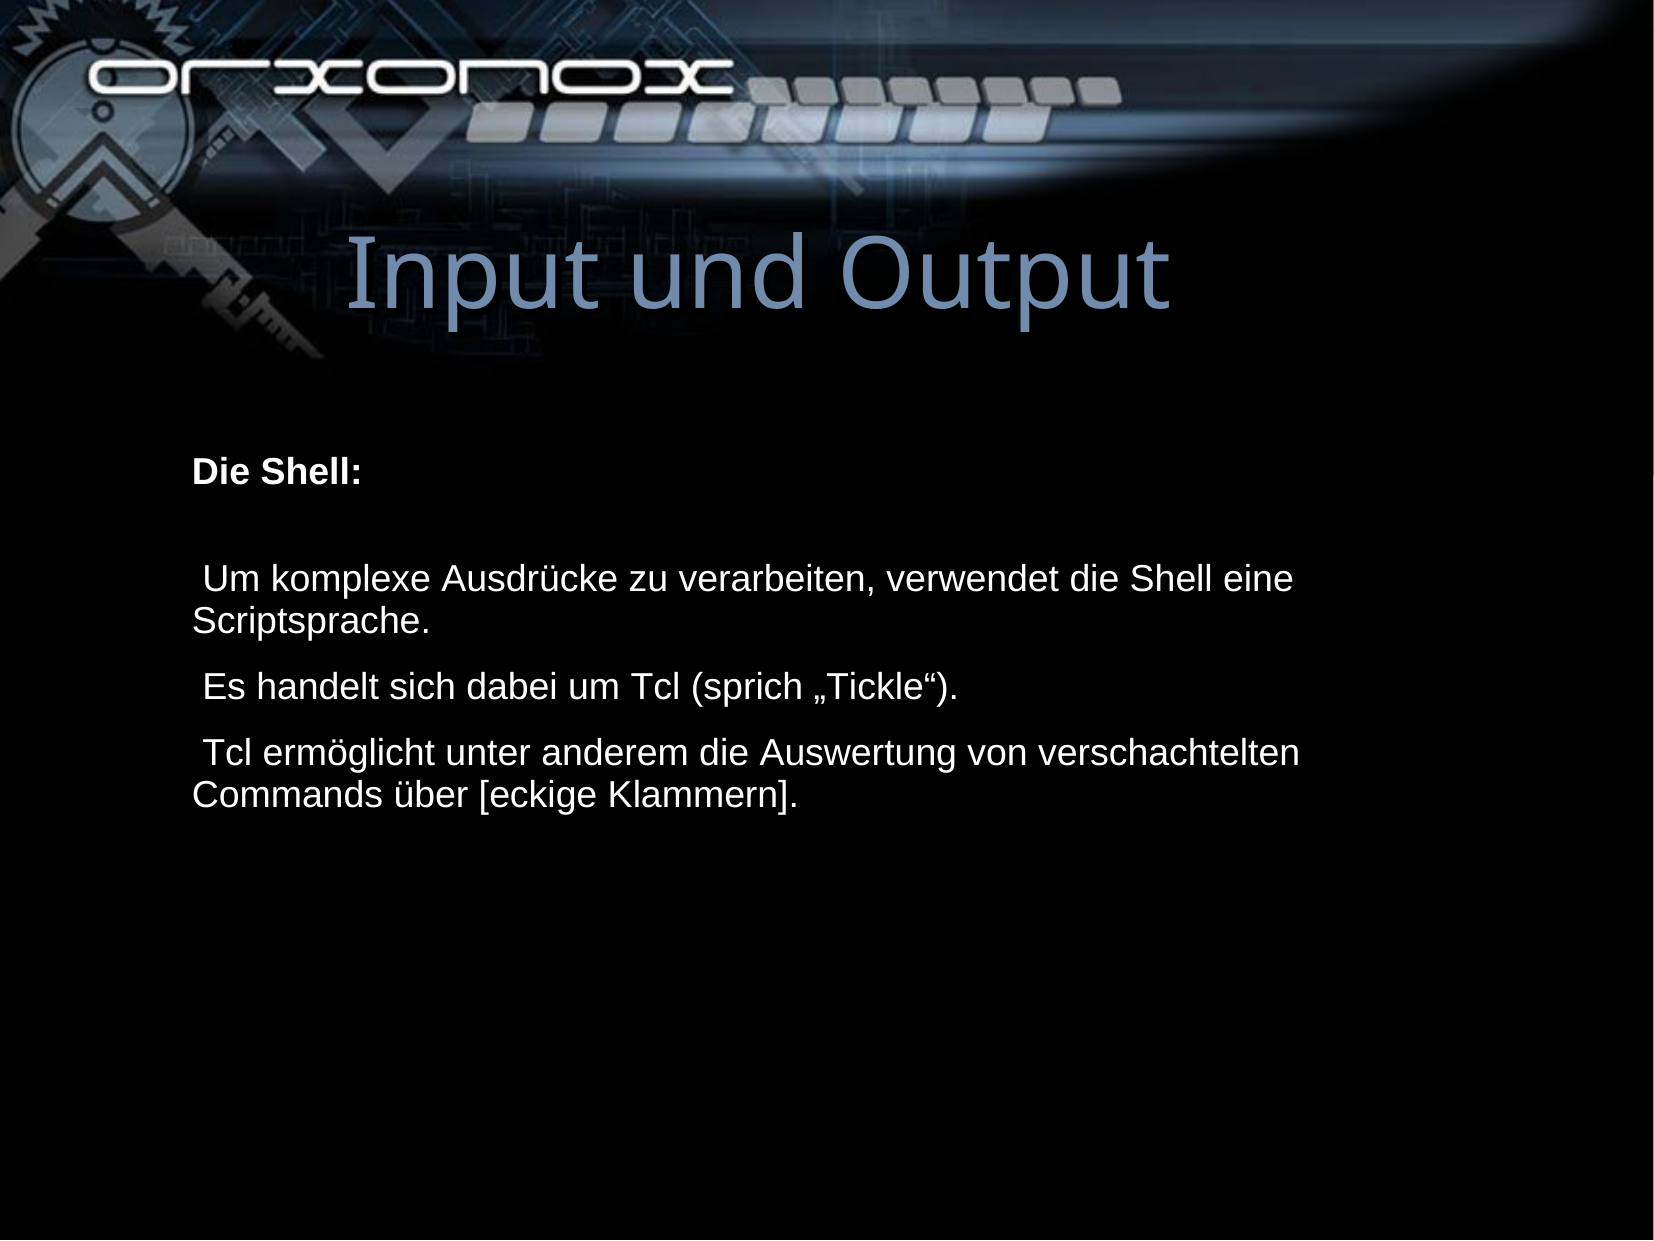

Input und Output
Die Shell:
 Um komplexe Ausdrücke zu verarbeiten, verwendet die Shell eine Scriptsprache.
 Es handelt sich dabei um Tcl (sprich „Tickle“).
 Tcl ermöglicht unter anderem die Auswertung von verschachtelten Commands über [eckige Klammern].